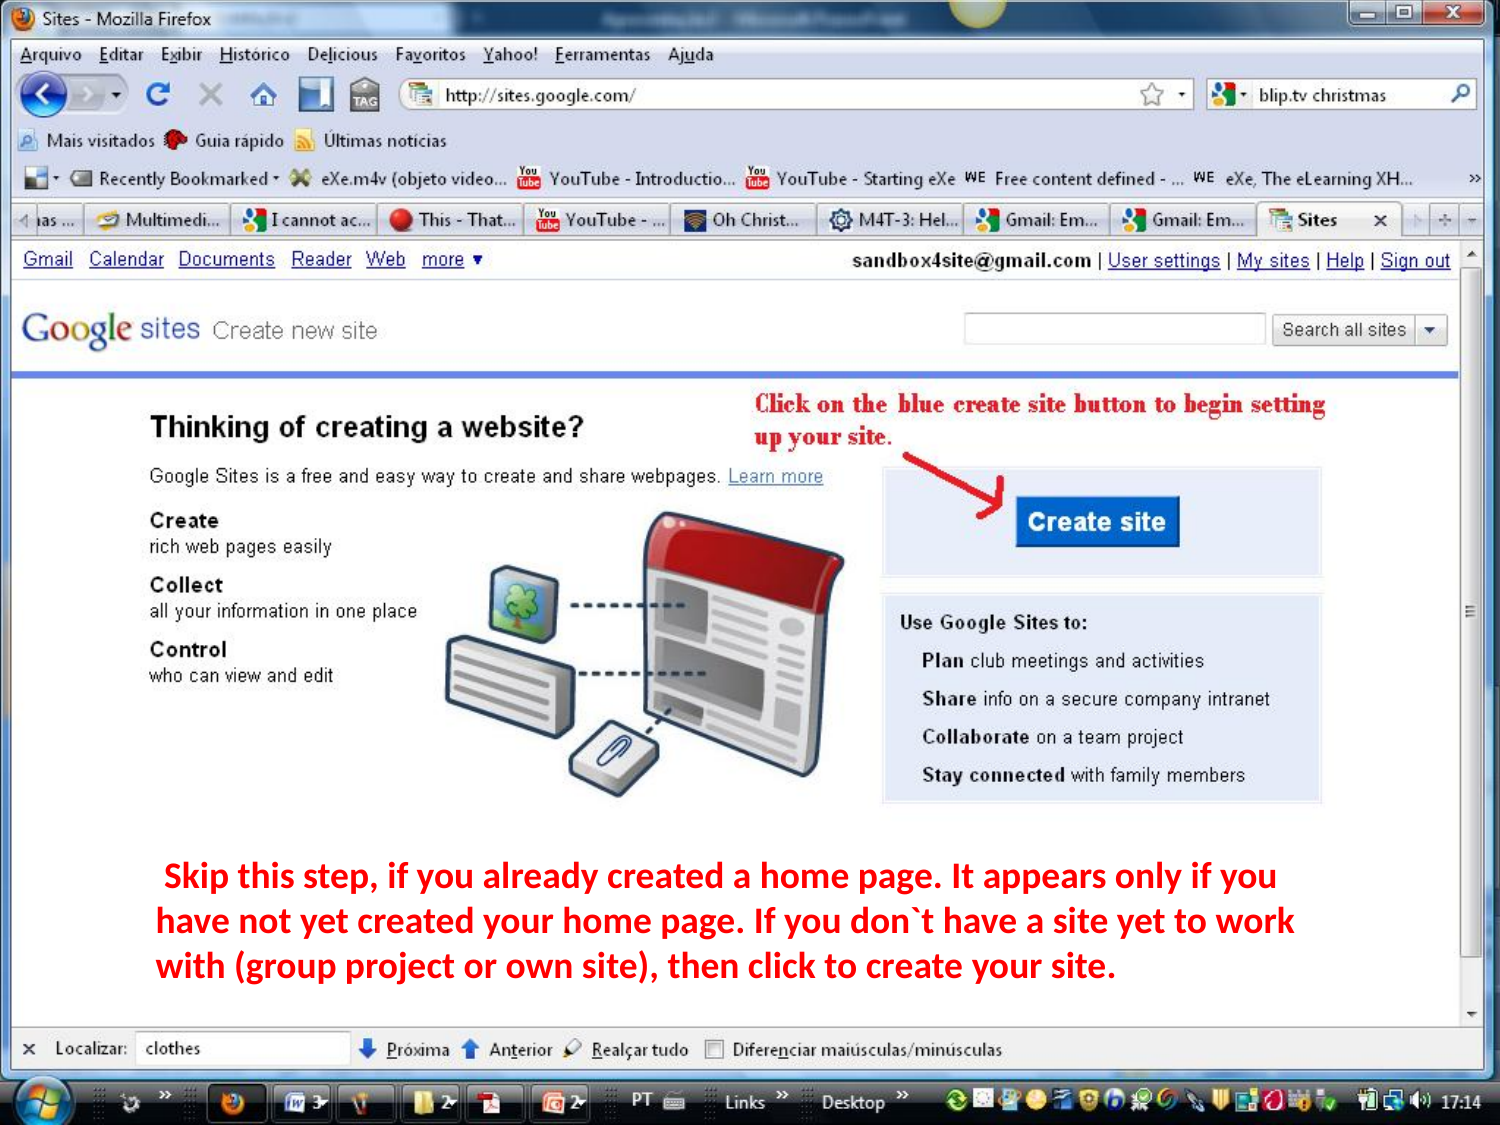

Skip this step, if you already created a home page. It appears only if you
have not yet created your home page. If you don`t have a site yet to work
with (group project or own site), then click to create your site.